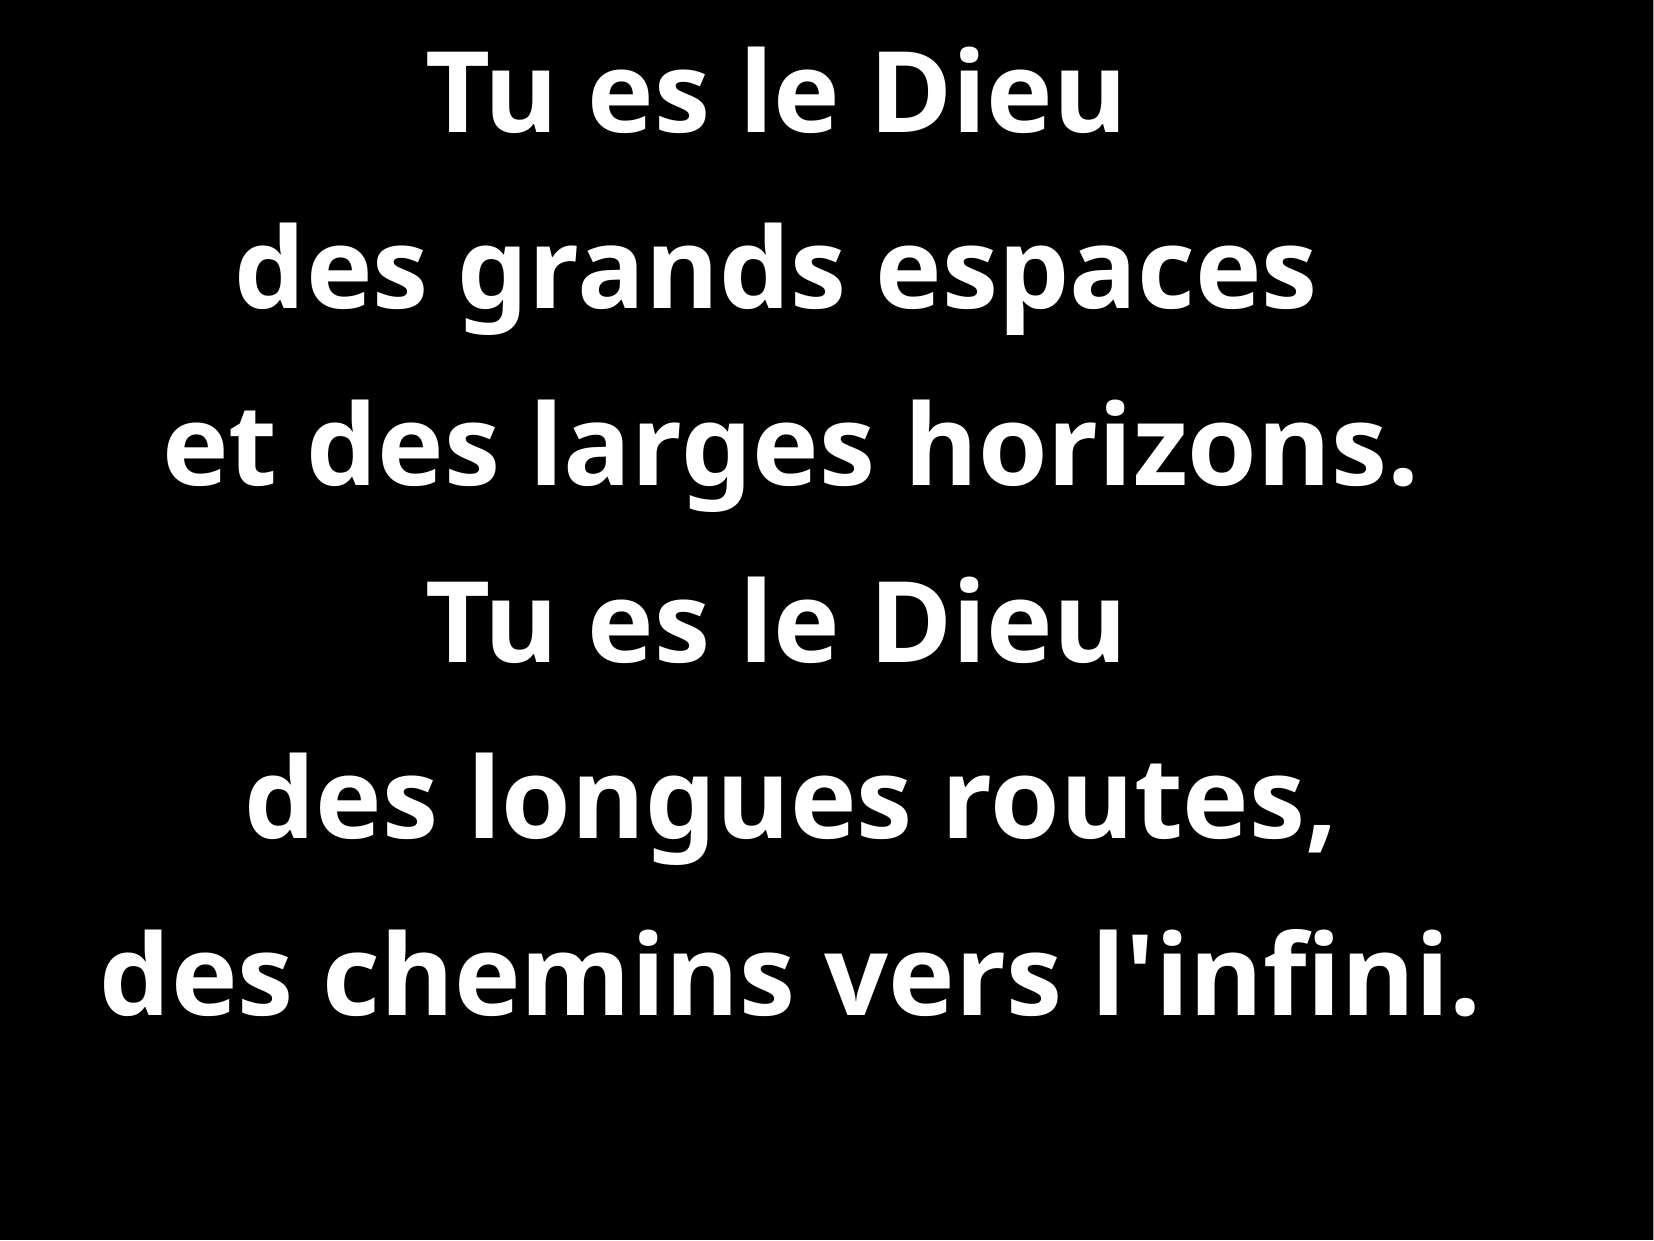

# Tu es le Dieu
des grands espaces
et des larges horizons.
Tu es le Dieu
des longues routes,
des chemins vers l'infini.